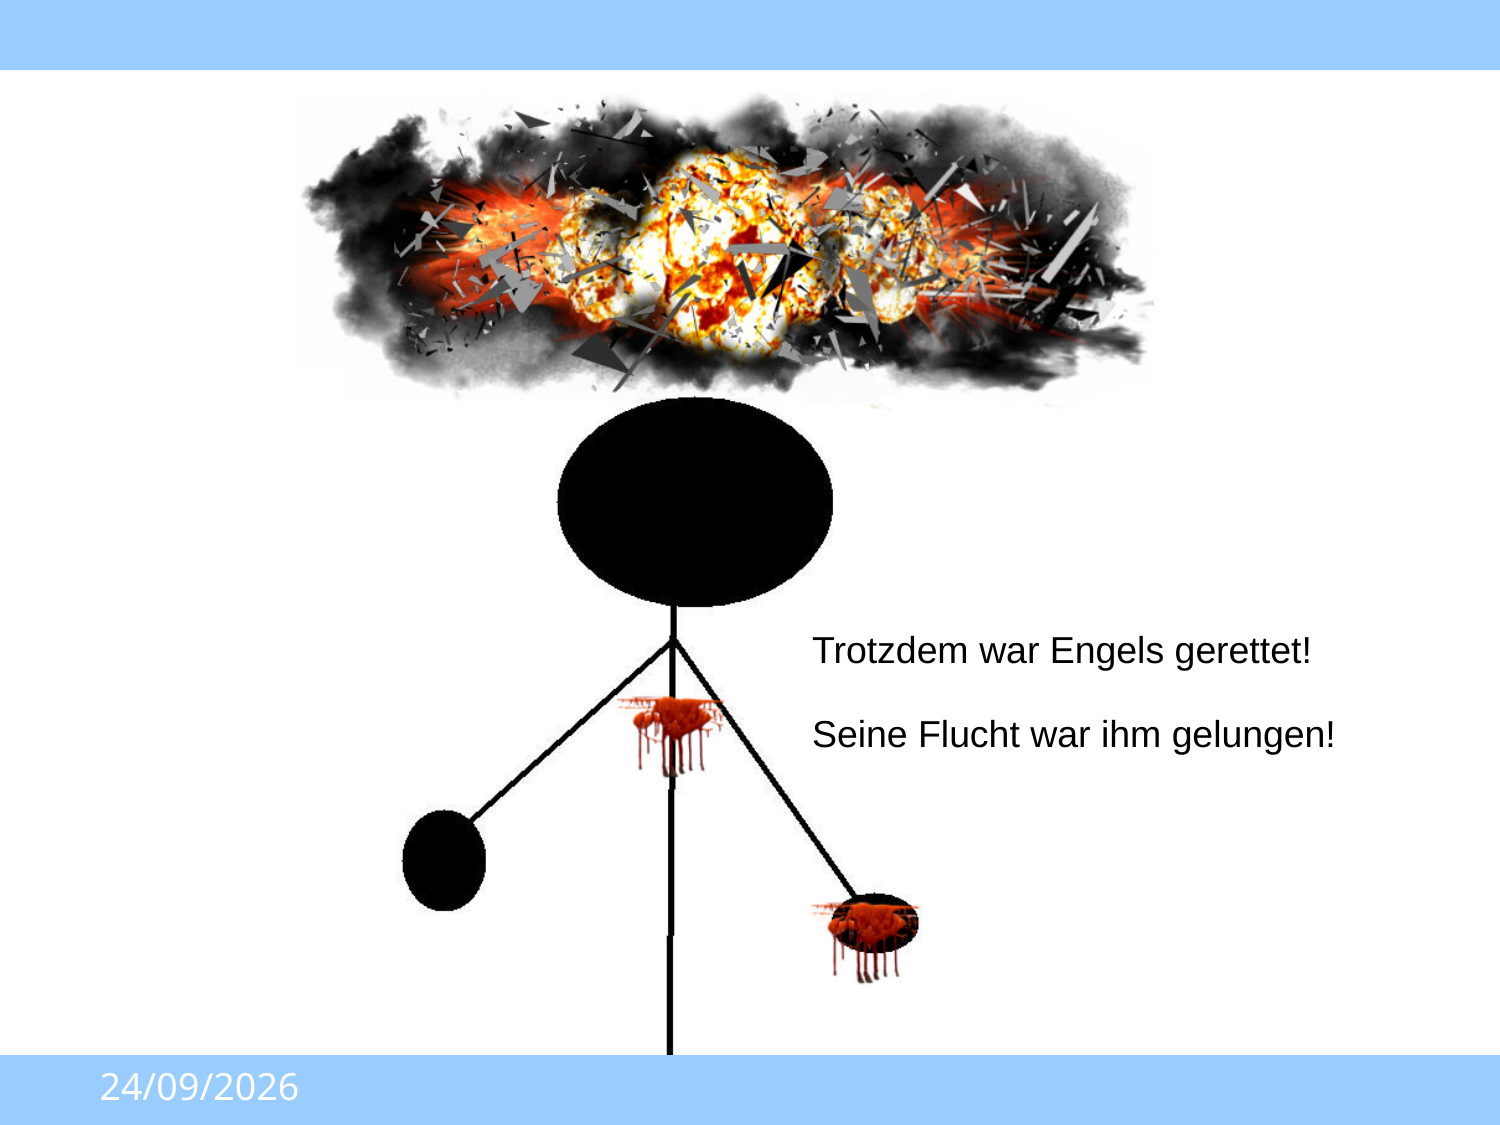

Trotzdem war Engels gerettet!
Seine Flucht war ihm gelungen!